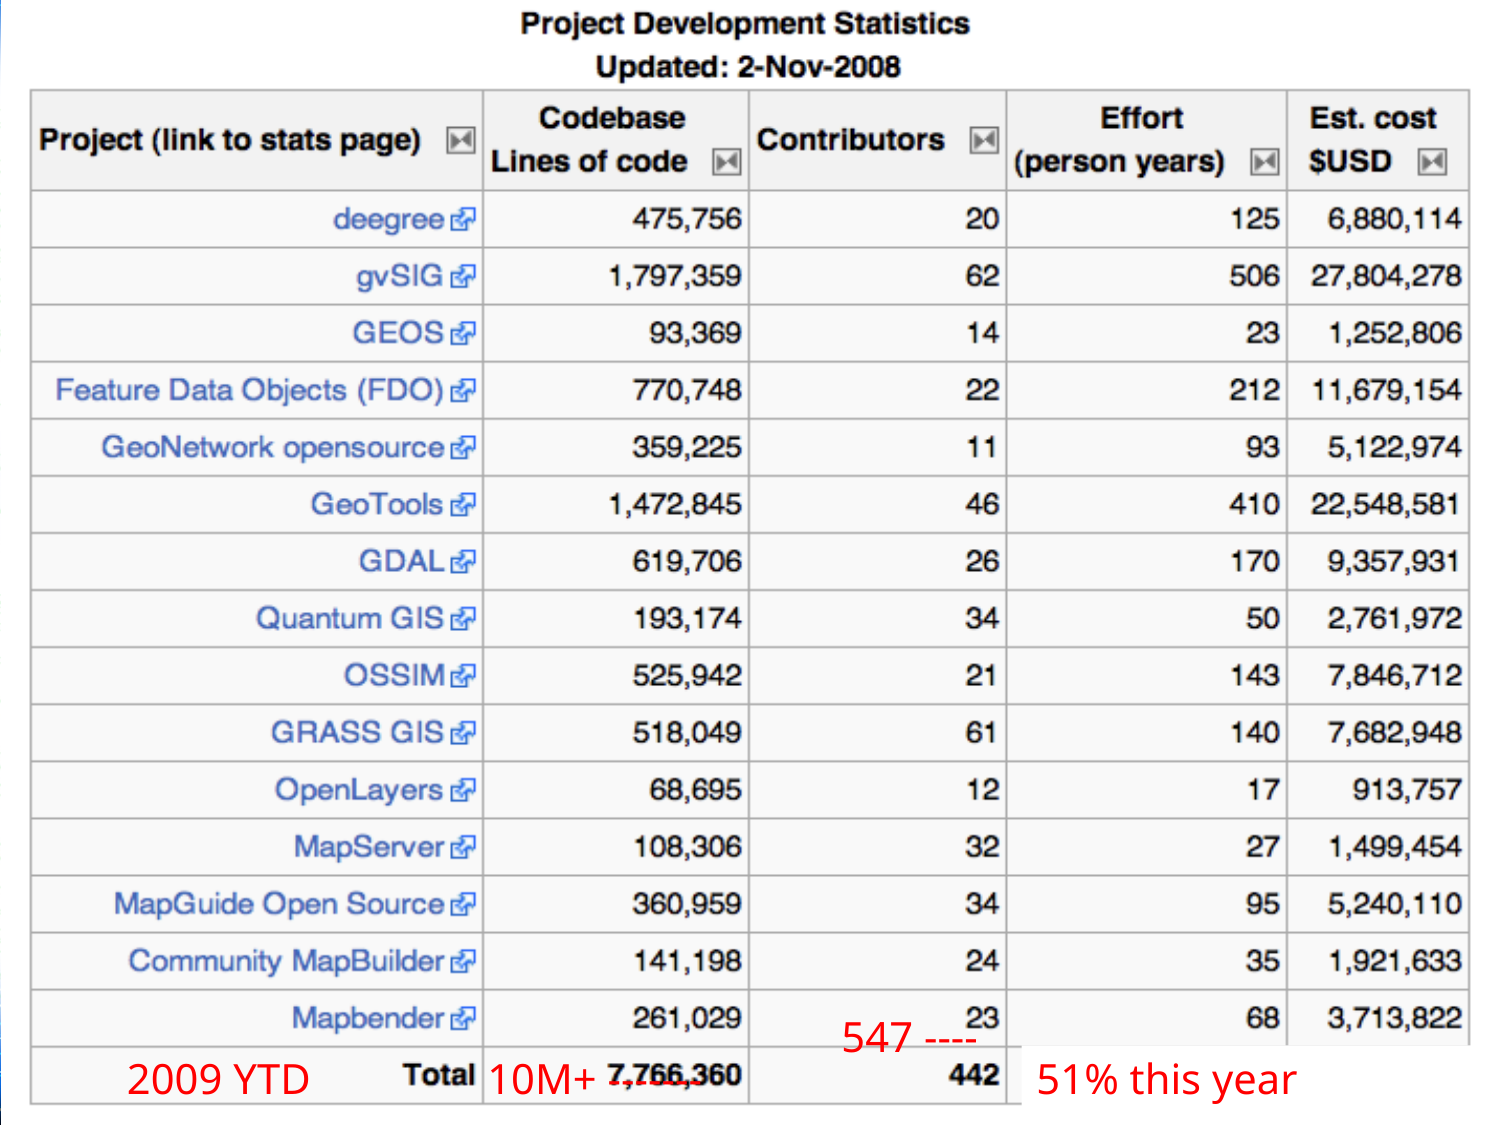

547 ----
2009 YTD
10M+ -------
51% this year